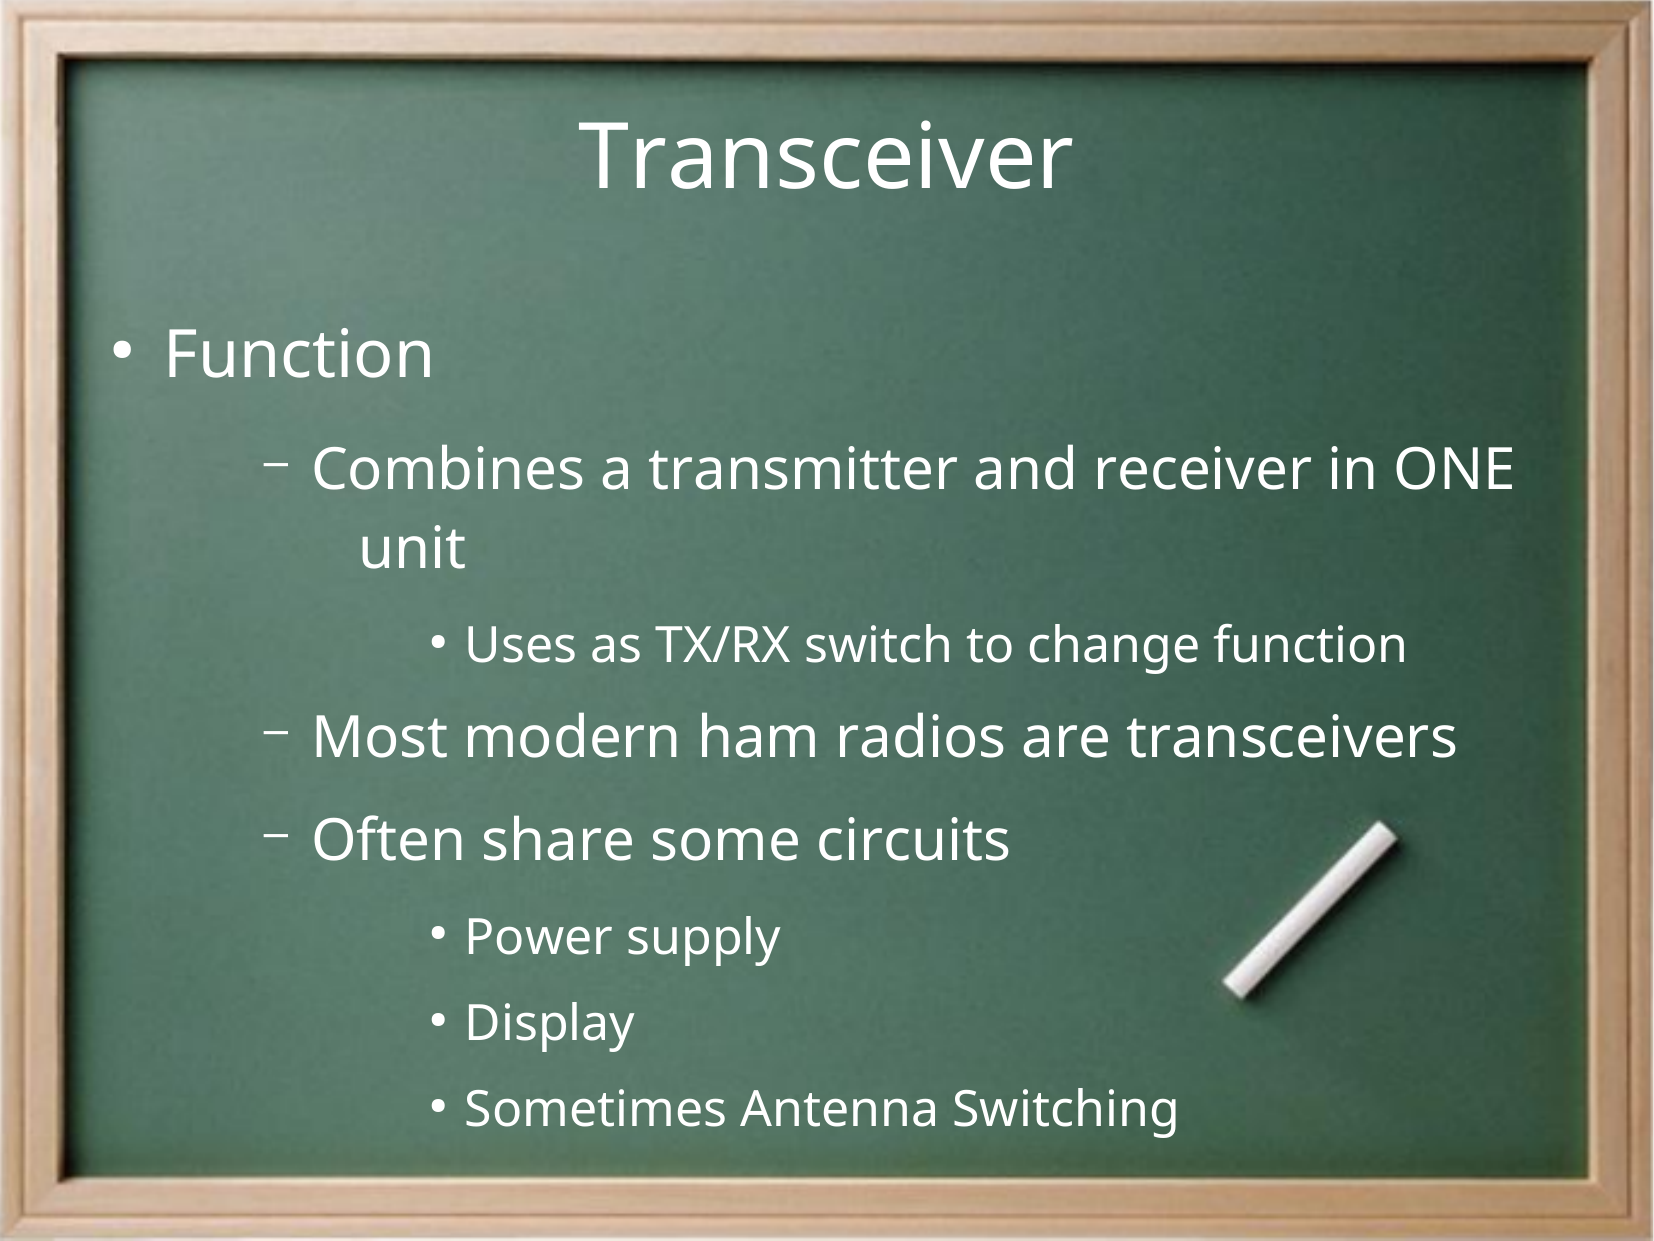

# Transceiver
Function
Combines a transmitter and receiver in ONE unit
Uses as TX/RX switch to change function
Most modern ham radios are transceivers
Often share some circuits
Power supply
Display
Sometimes Antenna Switching